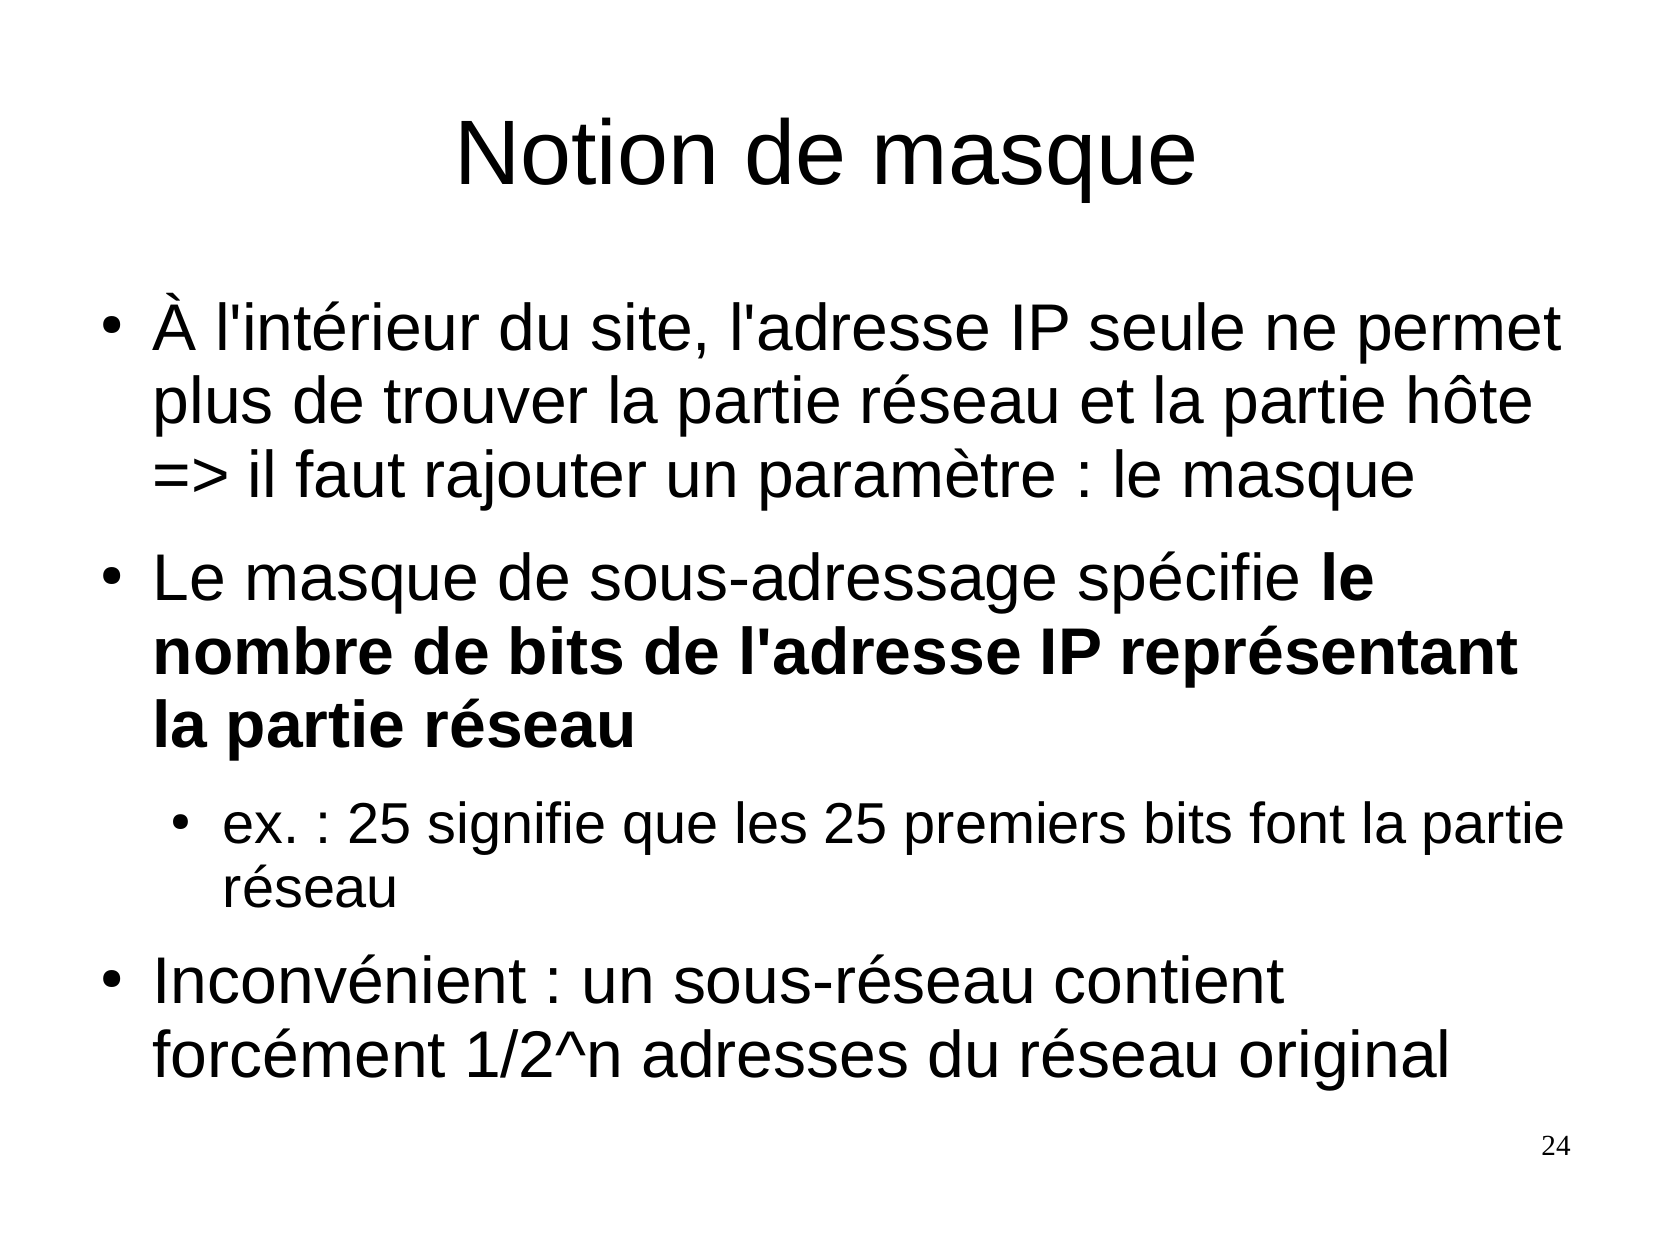

# Notion de masque
À l'intérieur du site, l'adresse IP seule ne permet plus de trouver la partie réseau et la partie hôte => il faut rajouter un paramètre : le masque
Le masque de sous-adressage spécifie le nombre de bits de l'adresse IP représentant la partie réseau
ex. : 25 signifie que les 25 premiers bits font la partie réseau
Inconvénient : un sous-réseau contient forcément 1/2^n adresses du réseau original
24